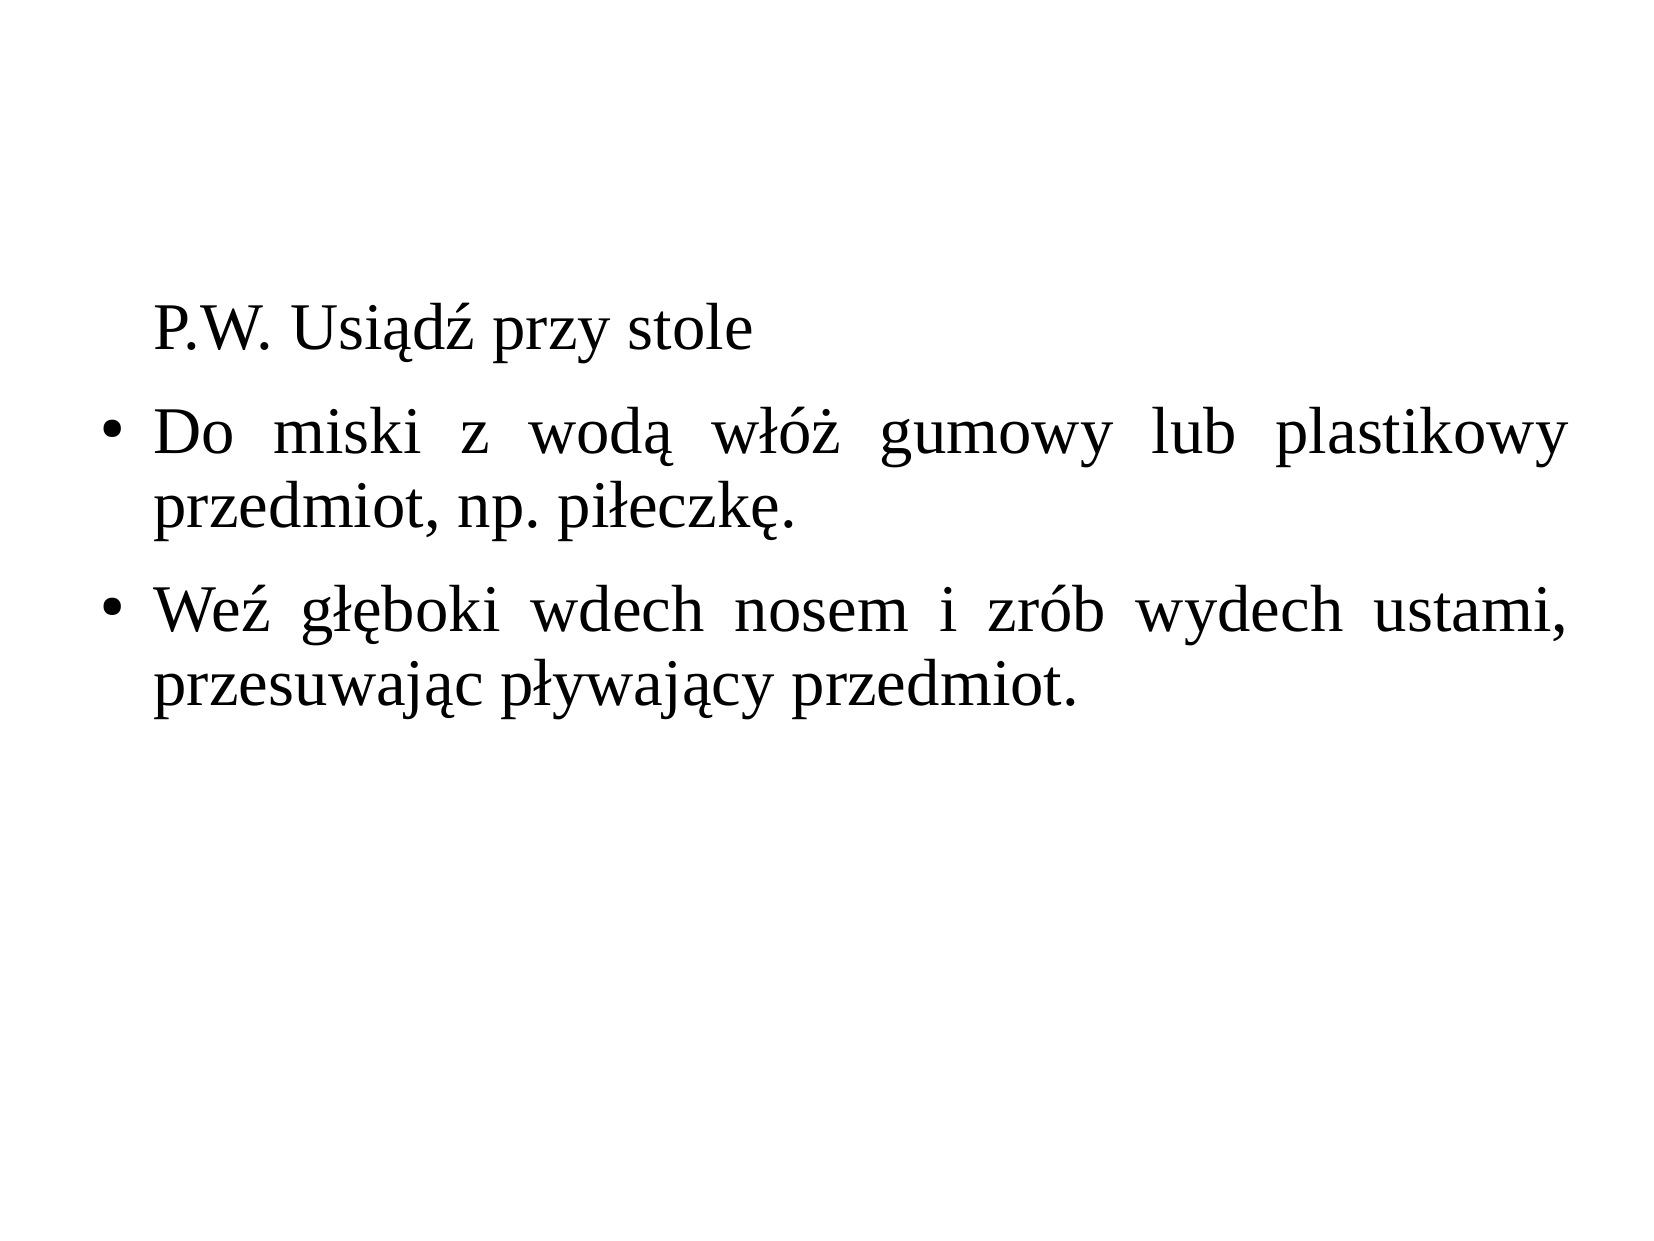

#
P.W. Usiądź przy stole
Do miski z wodą włóż gumowy lub plastikowy przedmiot, np. piłeczkę.
Weź głęboki wdech nosem i zrób wydech ustami, przesuwając pływający przedmiot.